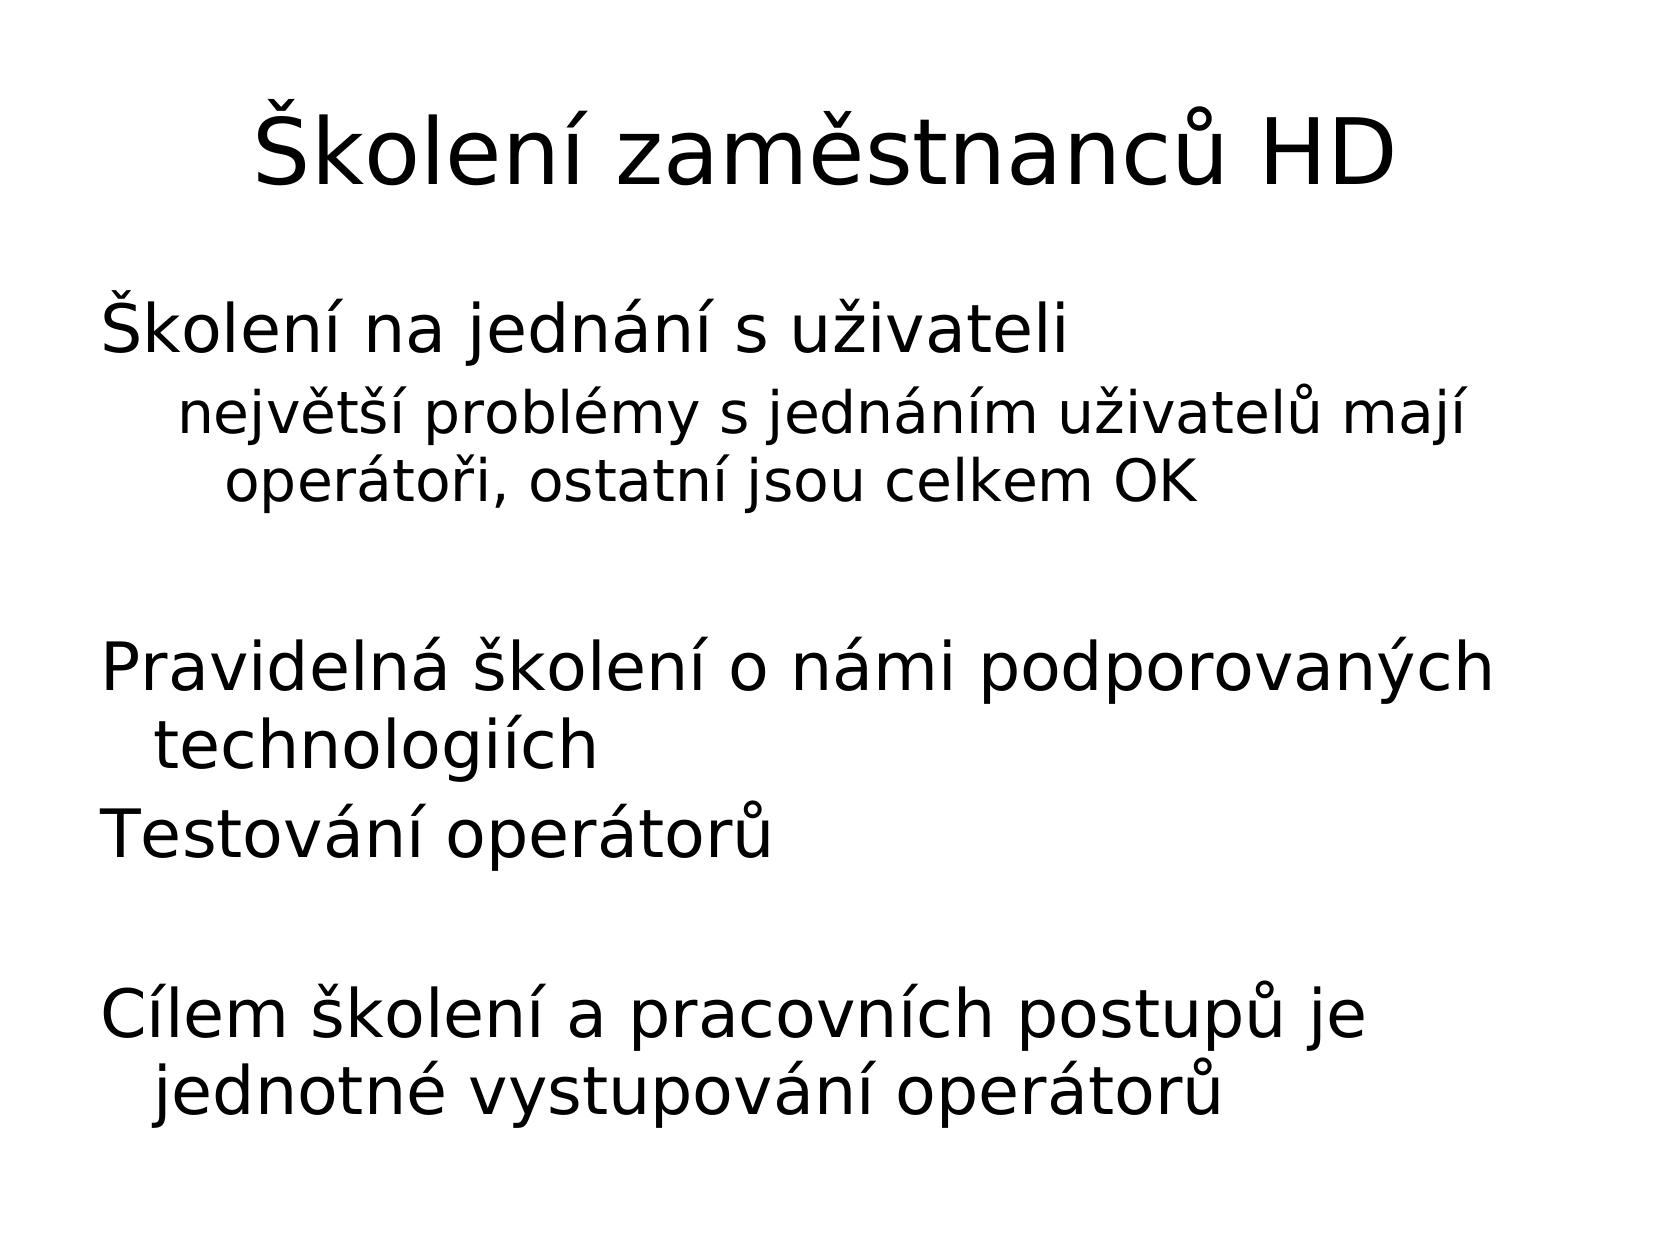

# Školení zaměstnanců HD
Školení na jednání s uživateli
největší problémy s jednáním uživatelů mají operátoři, ostatní jsou celkem OK
Pravidelná školení o námi podporovaných technologiích
Testování operátorů
Cílem školení a pracovních postupů je jednotné vystupování operátorů